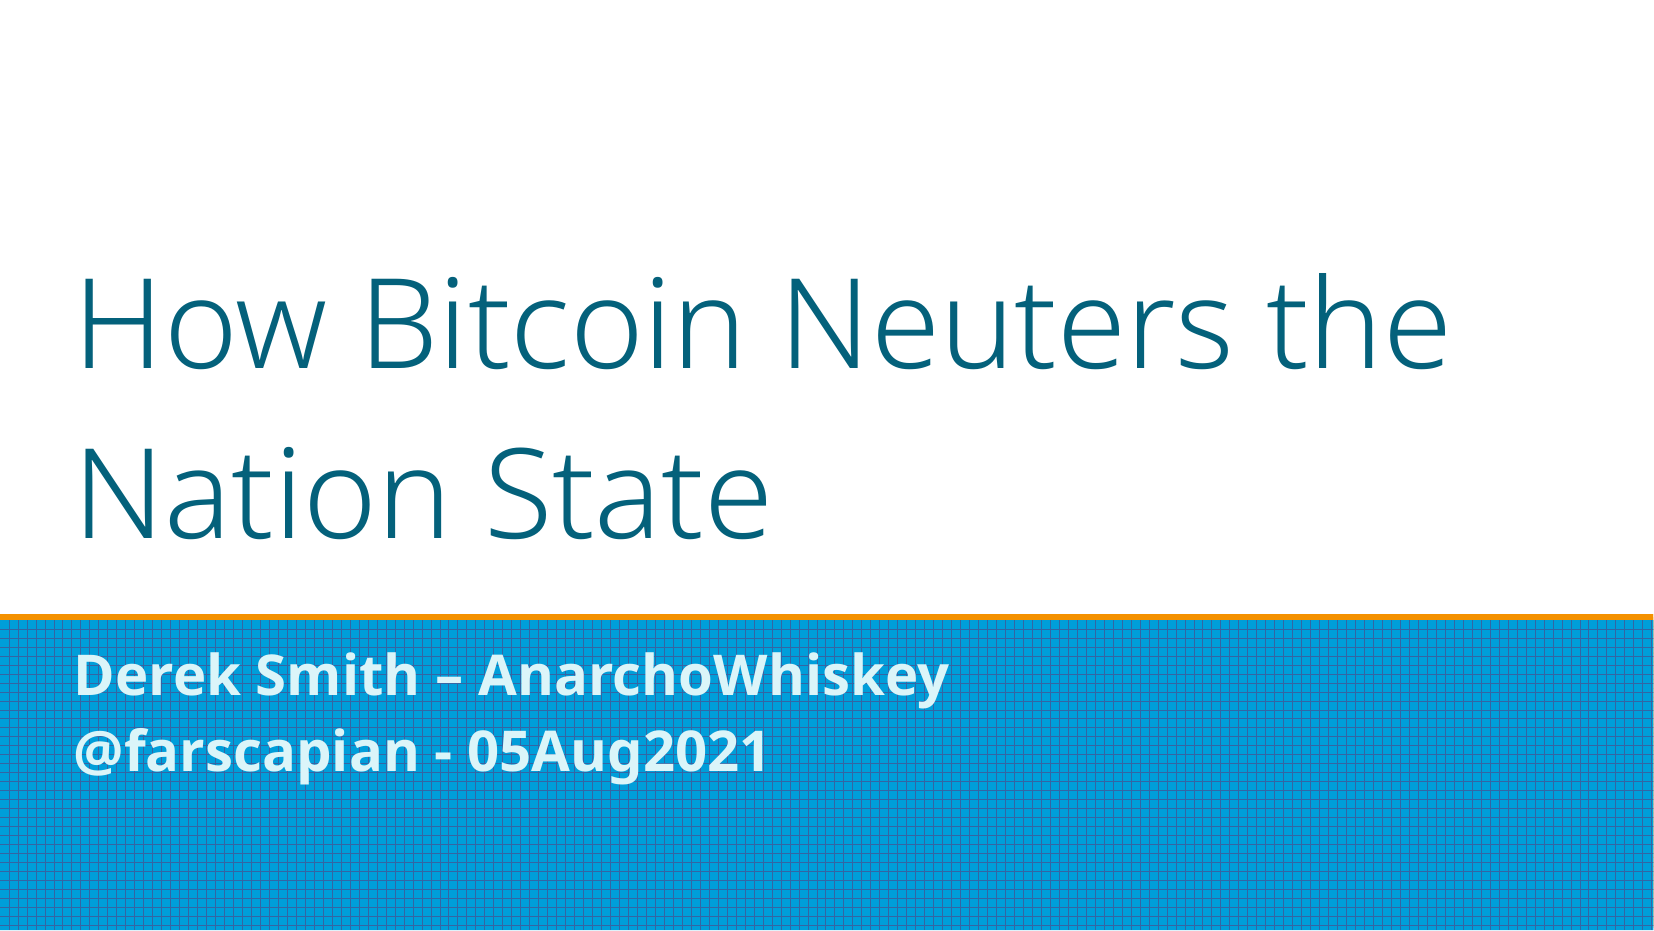

# How Bitcoin Neuters the Nation State
Derek Smith – AnarchoWhiskey
@farscapian - 05Aug2021